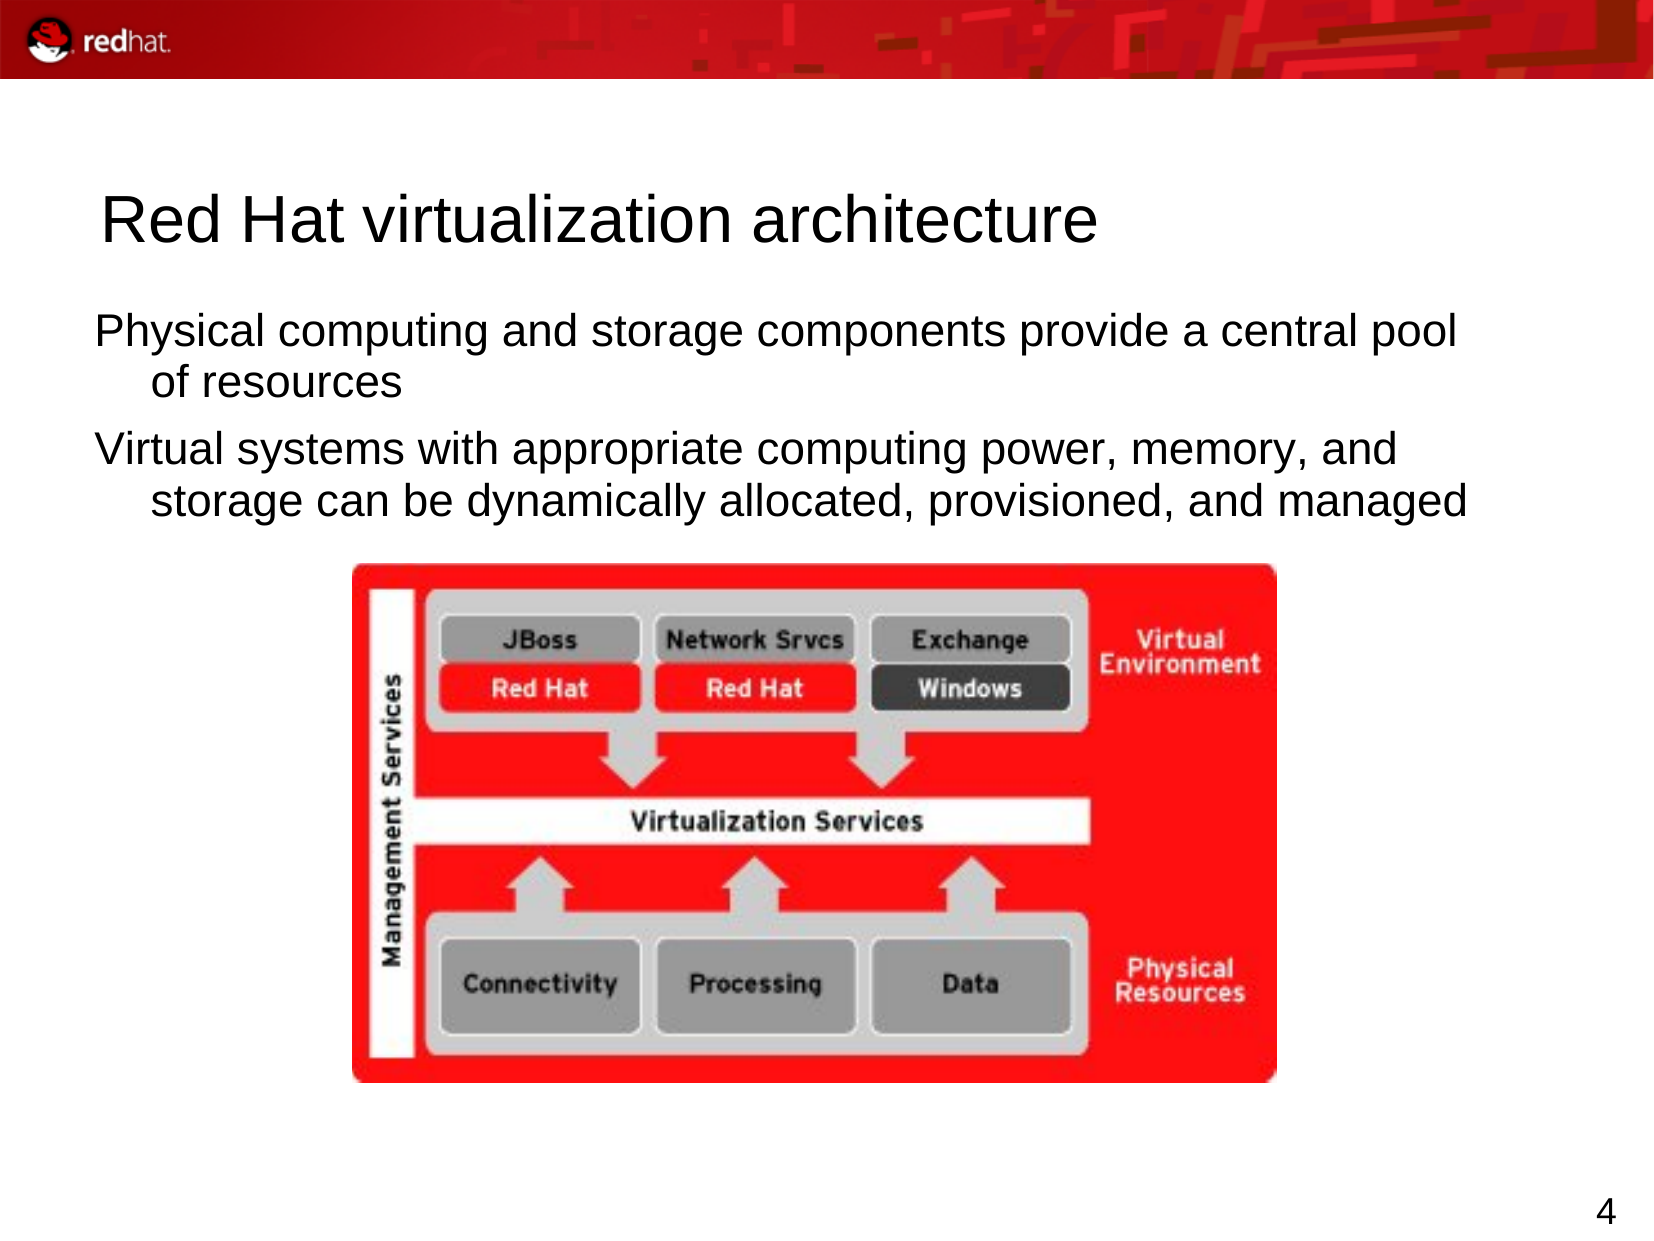

# Red Hat virtualization architecture
Physical computing and storage components provide a central pool of resources
Virtual systems with appropriate computing power, memory, and storage can be dynamically allocated, provisioned, and managed